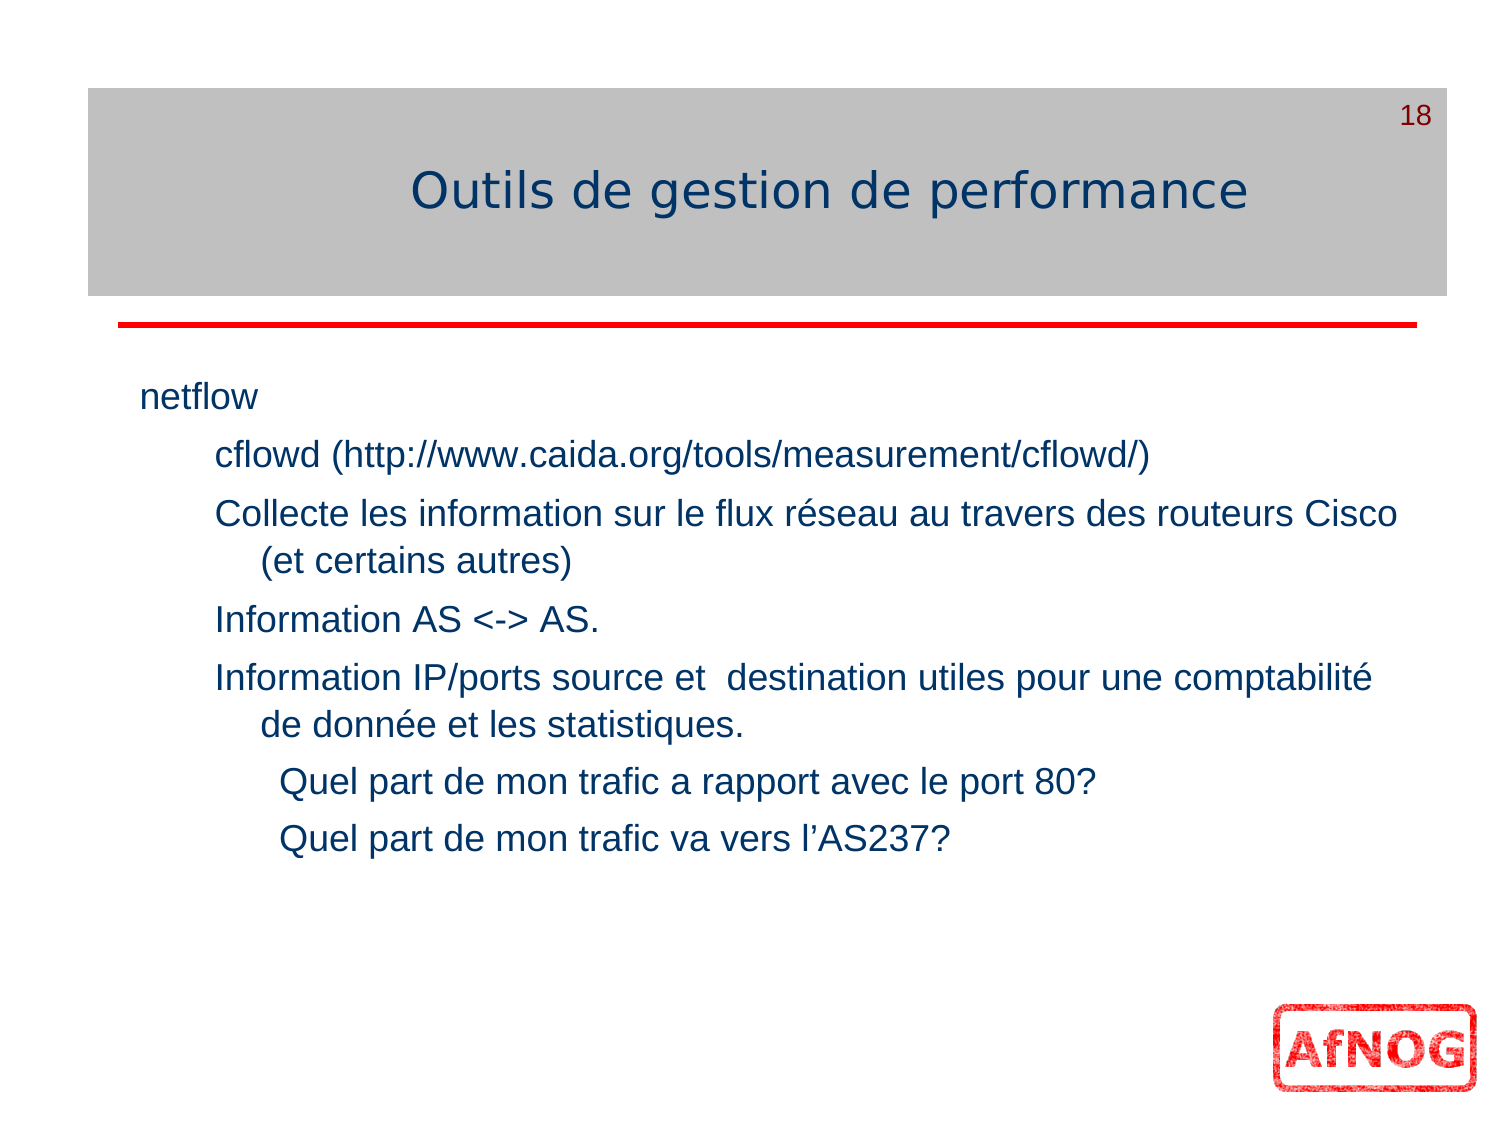

# Outils de gestion de performance
netflow
cflowd (http://www.caida.org/tools/measurement/cflowd/)
Collecte les information sur le flux réseau au travers des routeurs Cisco (et certains autres)
Information AS <-> AS.
Information IP/ports source et destination utiles pour une comptabilité de donnée et les statistiques.
Quel part de mon trafic a rapport avec le port 80?
Quel part de mon trafic va vers l’AS237?